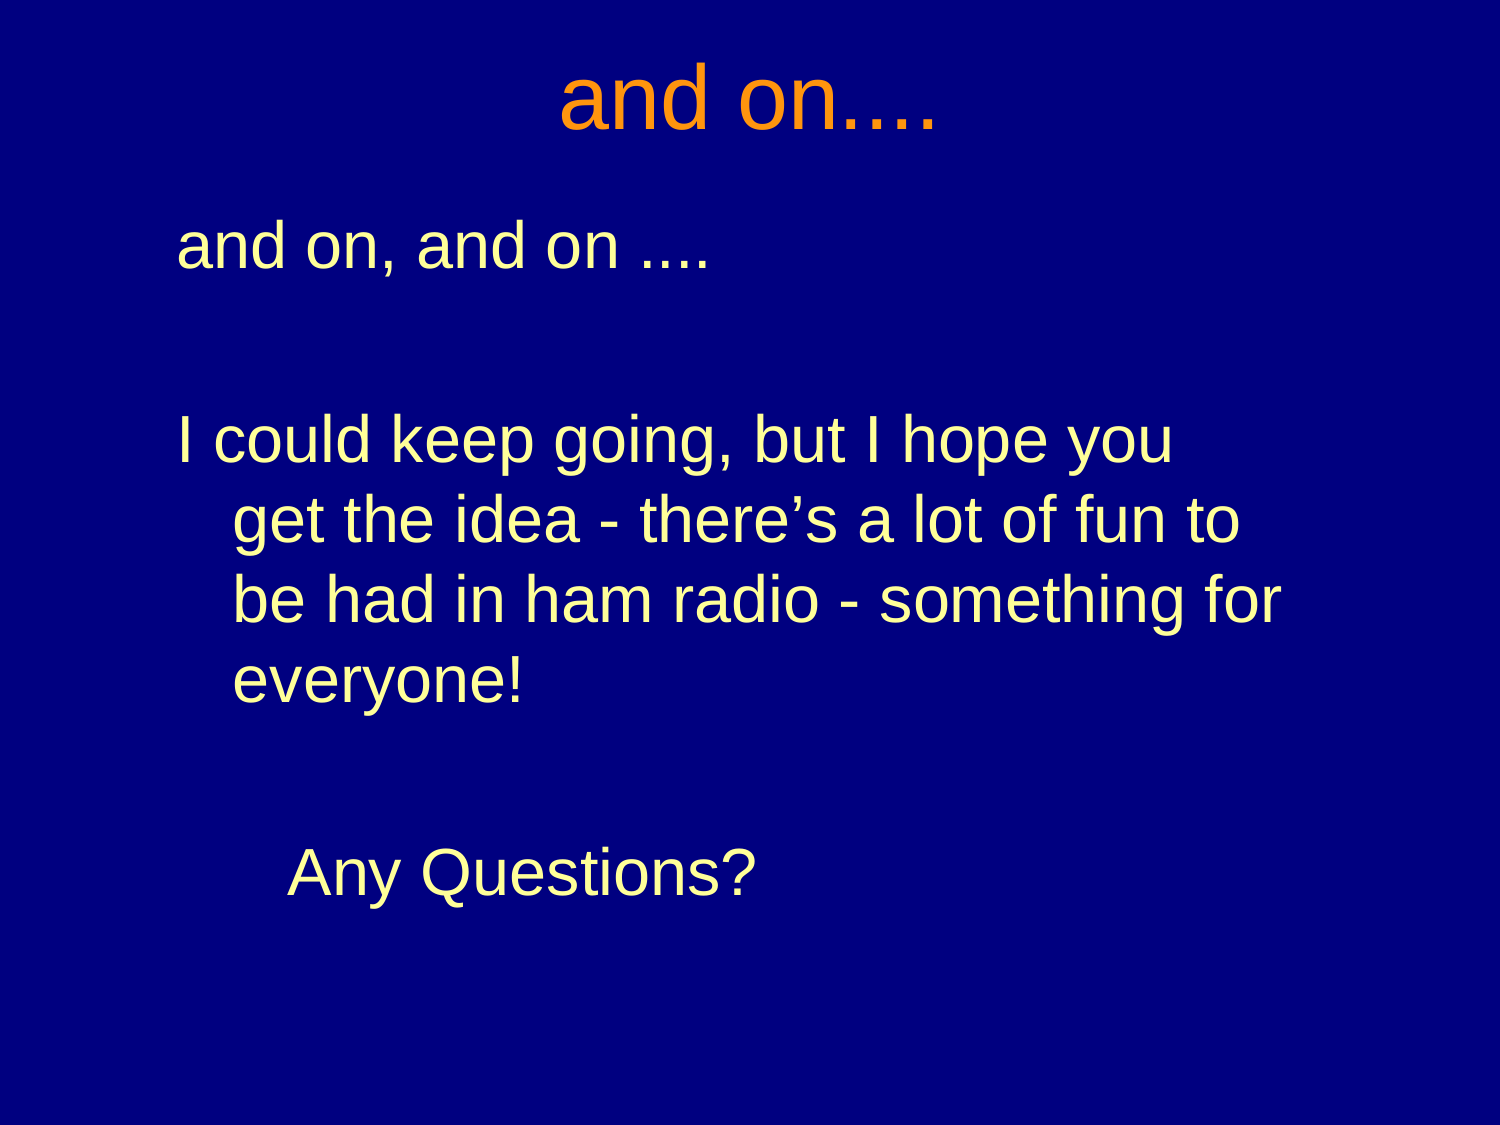

# and on....
and on, and on ....
I could keep going, but I hope you get the idea - there’s a lot of fun to be had in ham radio - something for everyone!
 Any Questions?